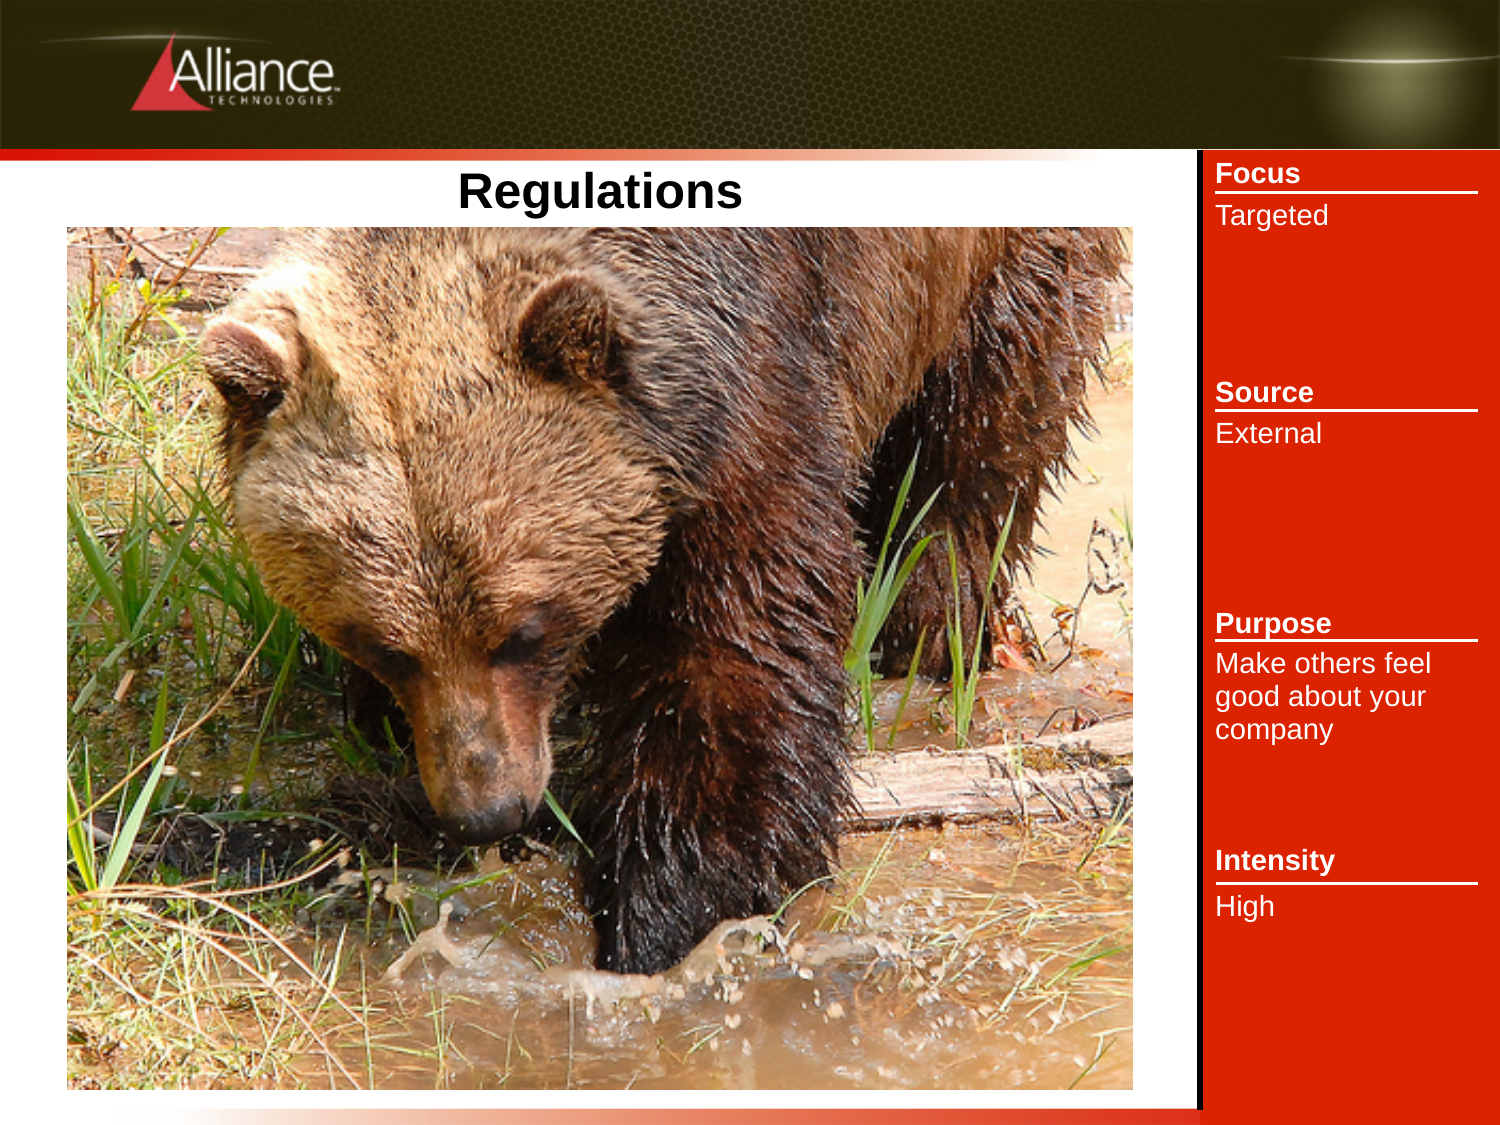

Focus
Regulations
Targeted
Source
External
Purpose
Make others feel good about your company
Intensity
High